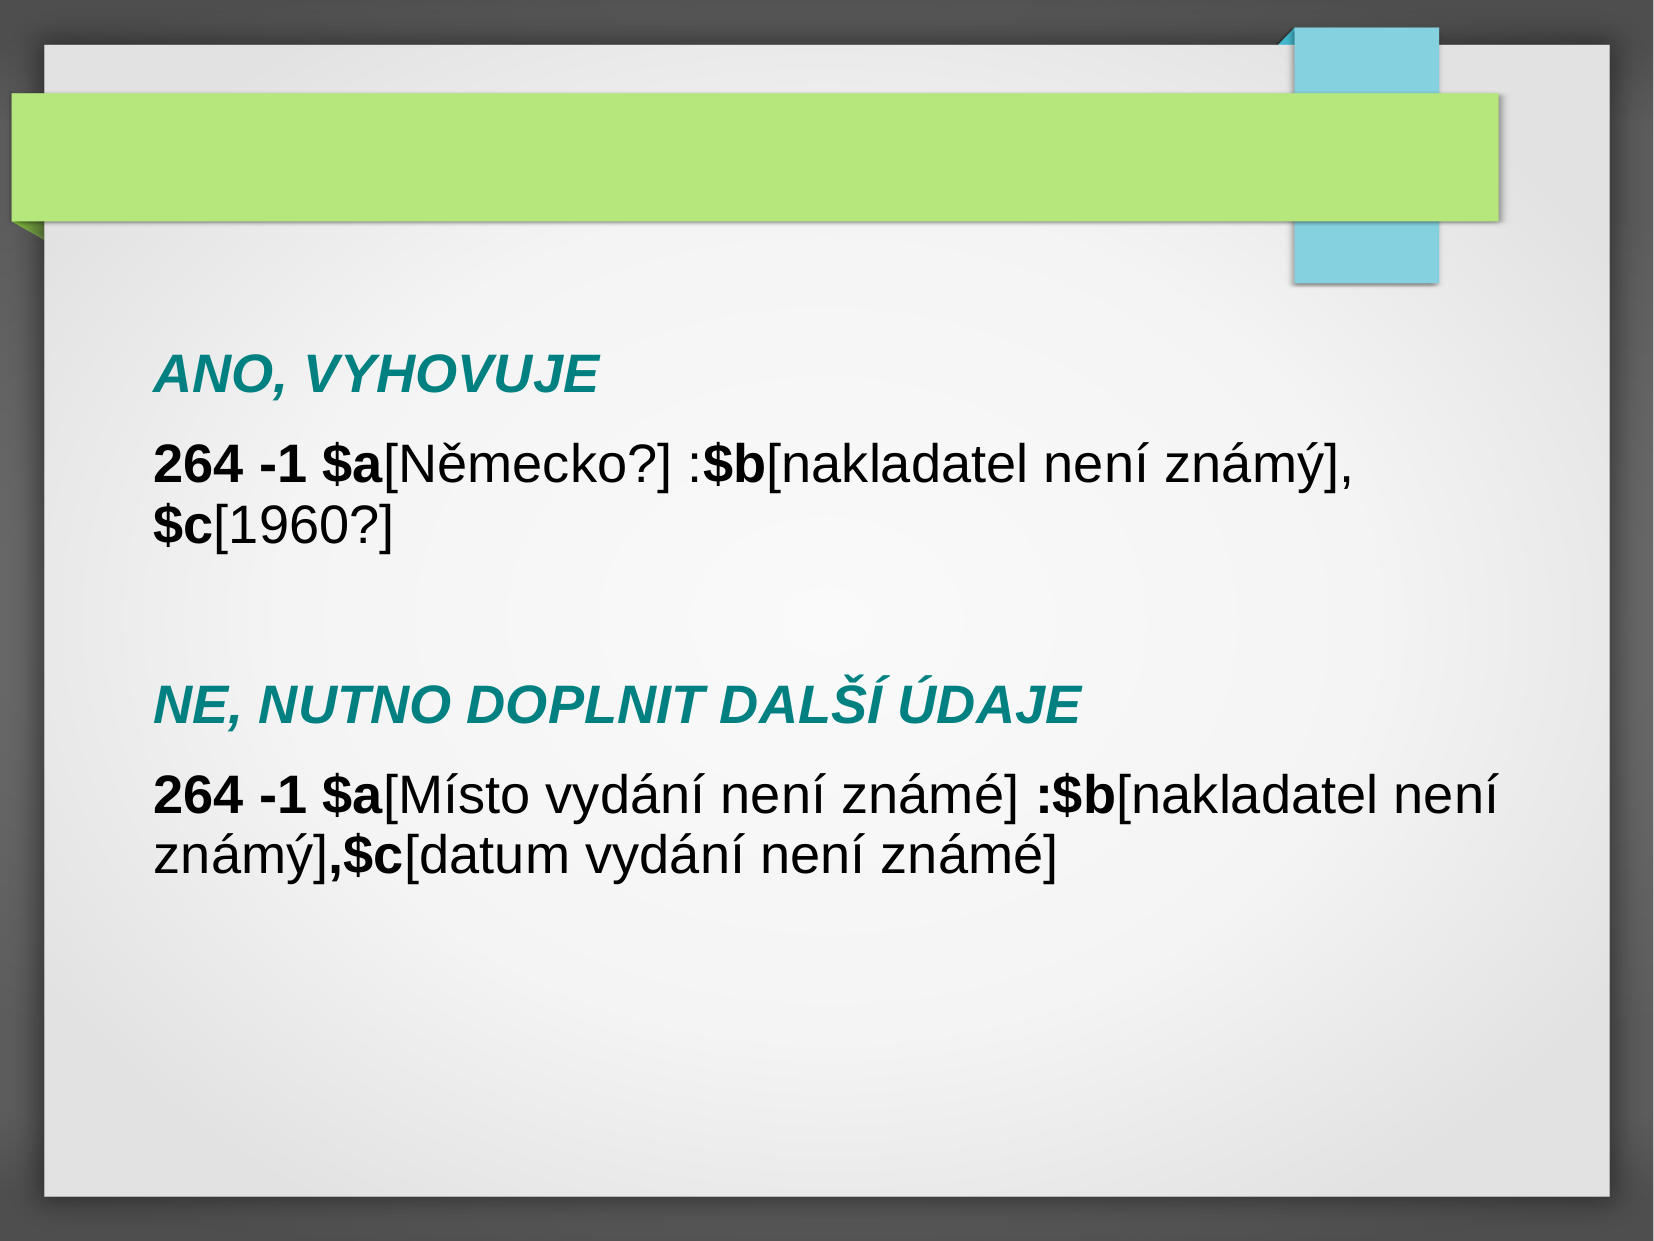

#
ANO, VYHOVUJE
264 -1 $a[Německo?] :$b[nakladatel není známý],$c[1960?]
NE, NUTNO DOPLNIT DALŠÍ ÚDAJE
264 -1 $a[Místo vydání není známé] :$b[nakladatel není známý],$c[datum vydání není známé]